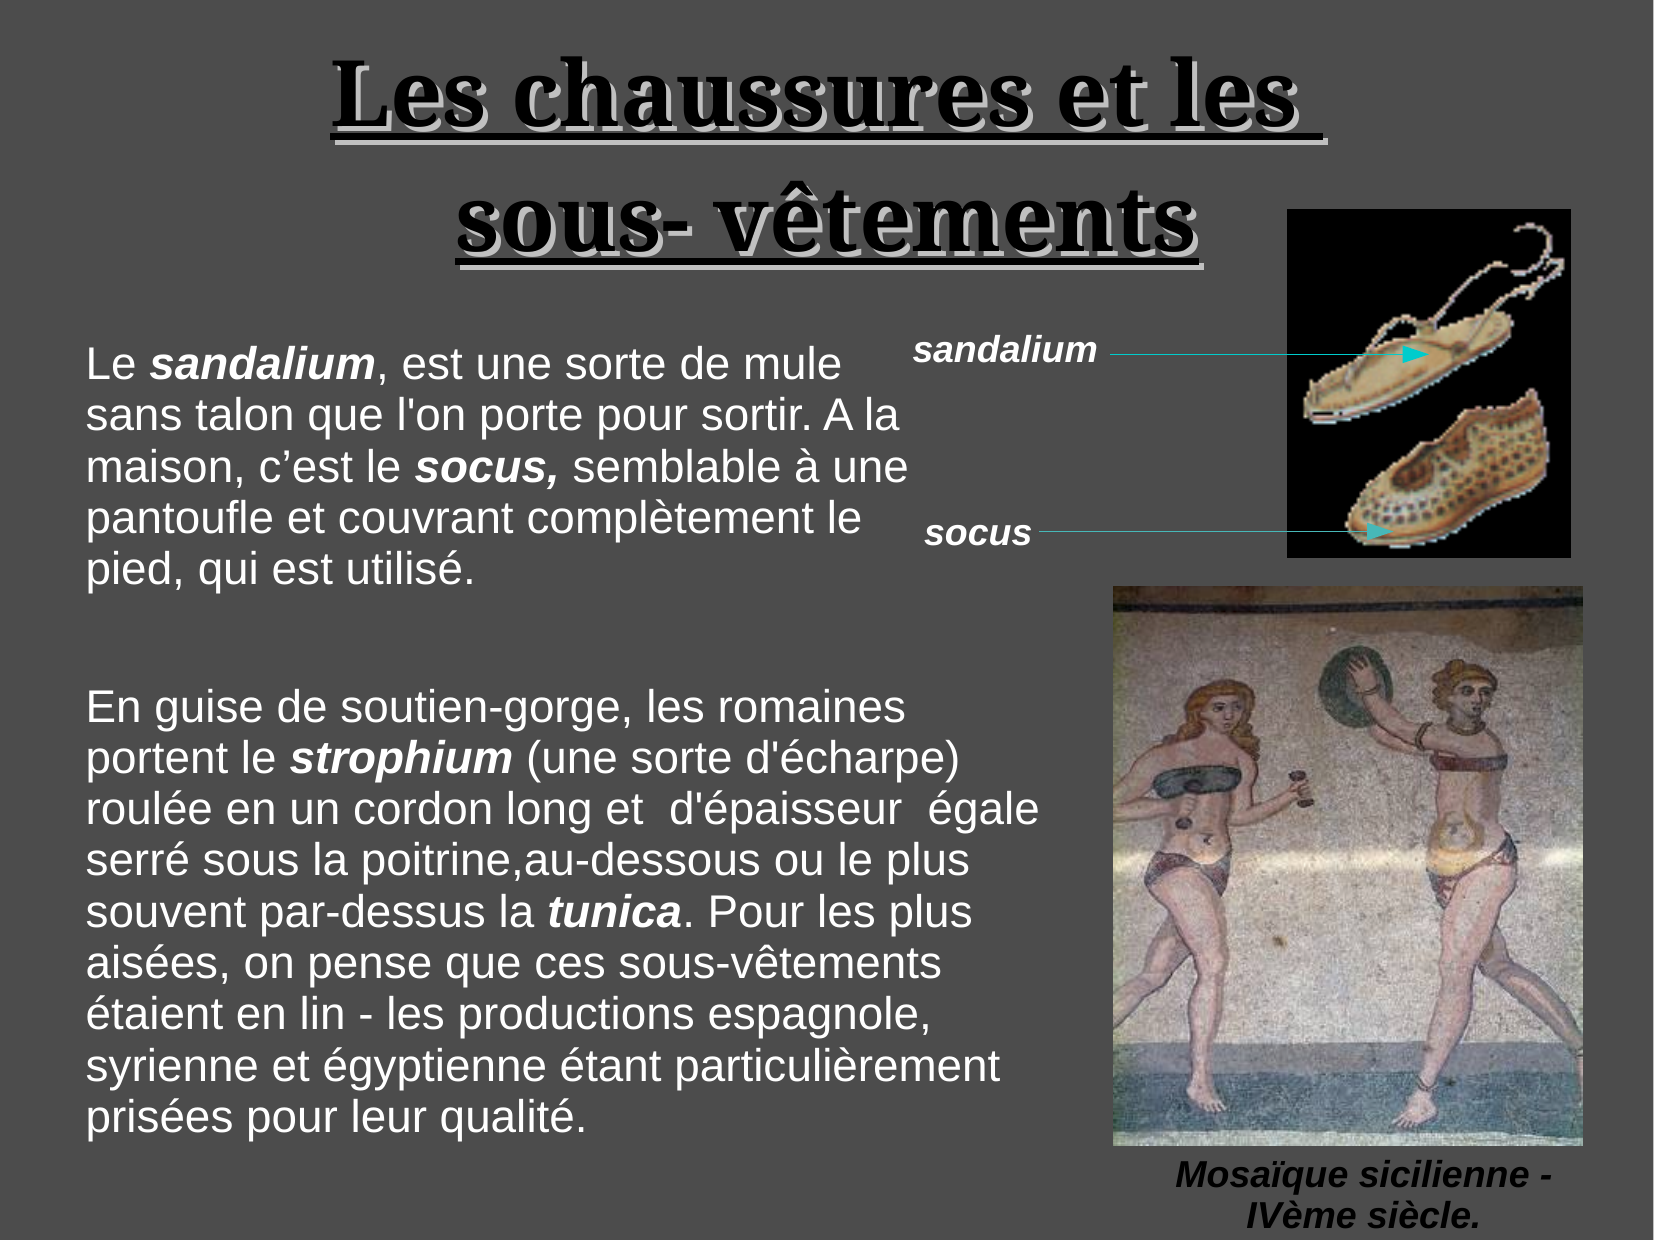

# Les chaussures et les sous- vêtements
sandalium
Le sandalium, est une sorte de mule sans talon que l'on porte pour sortir. A la maison, c’est le socus, semblable à une pantoufle et couvrant complètement le pied, qui est utilisé.
socus
En guise de soutien-gorge, les romaines portent le strophium (une sorte d'écharpe) roulée en un cordon long et d'épaisseur égale serré sous la poitrine,au-dessous ou le plus souvent par-dessus la tunica. Pour les plus aisées, on pense que ces sous-vêtements étaient en lin - les productions espagnole, syrienne et égyptienne étant particulièrement prisées pour leur qualité.
Mosaïque sicilienne - IVème siècle.